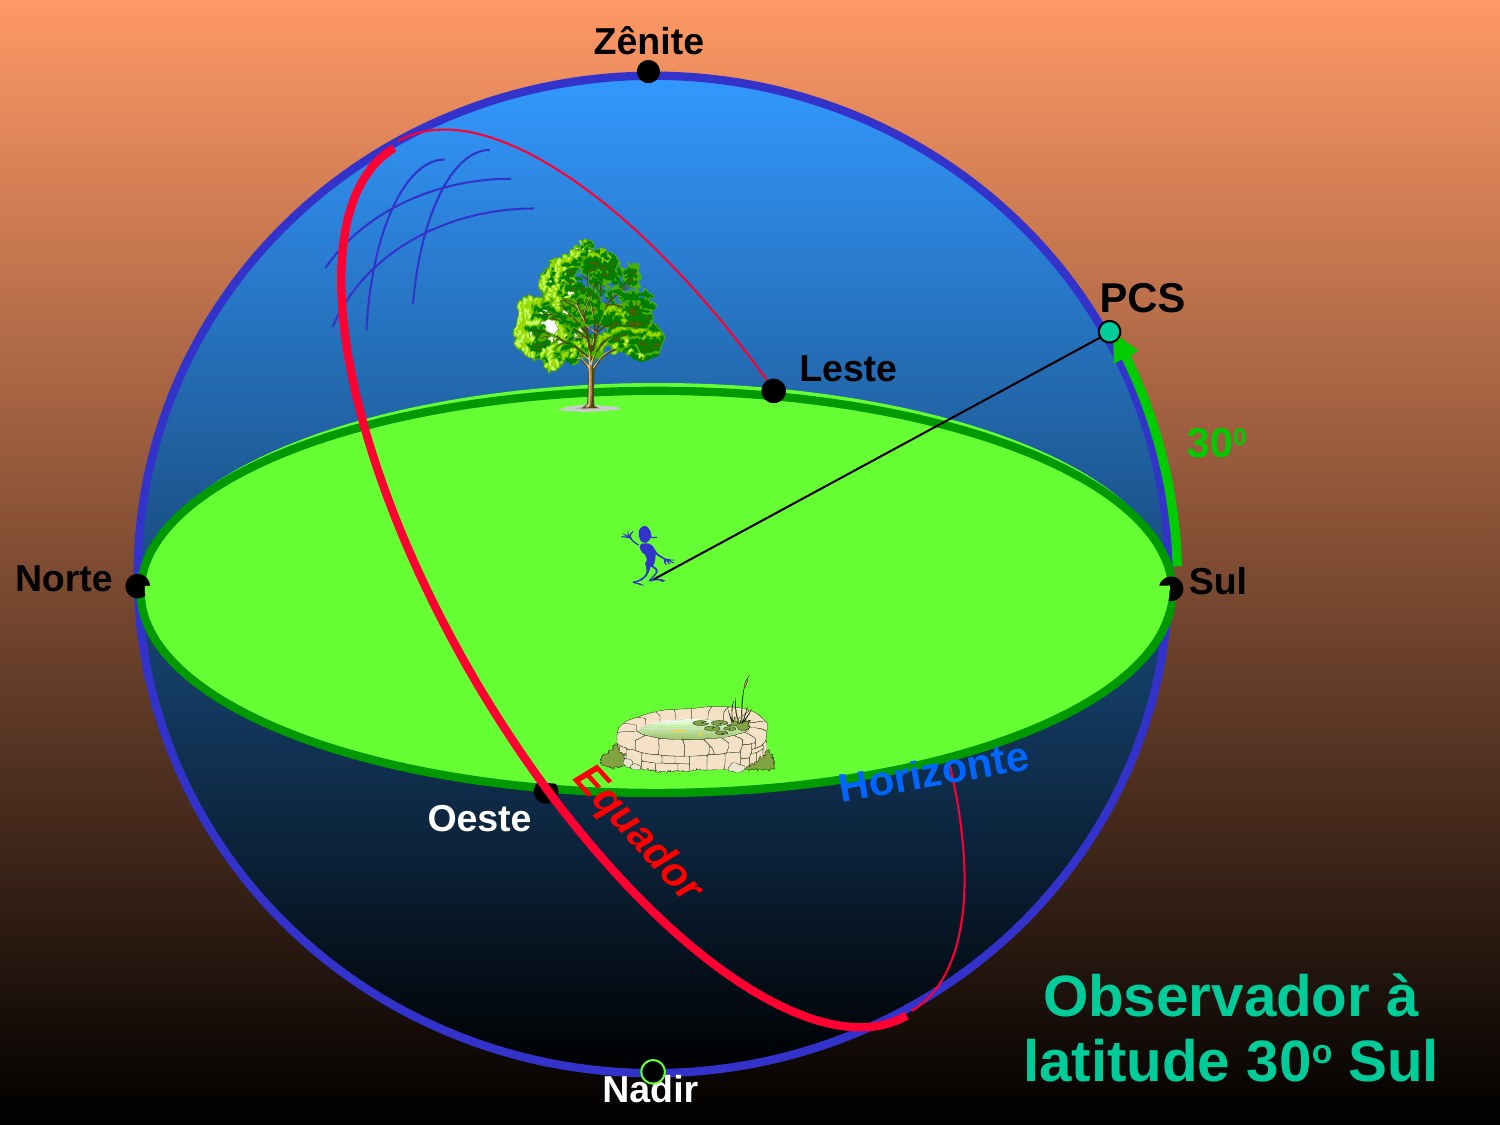

300
Zênite
Equador
PCS
Leste
Norte
Sul
Horizonte
Oeste
# Observador à latitude 30o Sul
Nadir